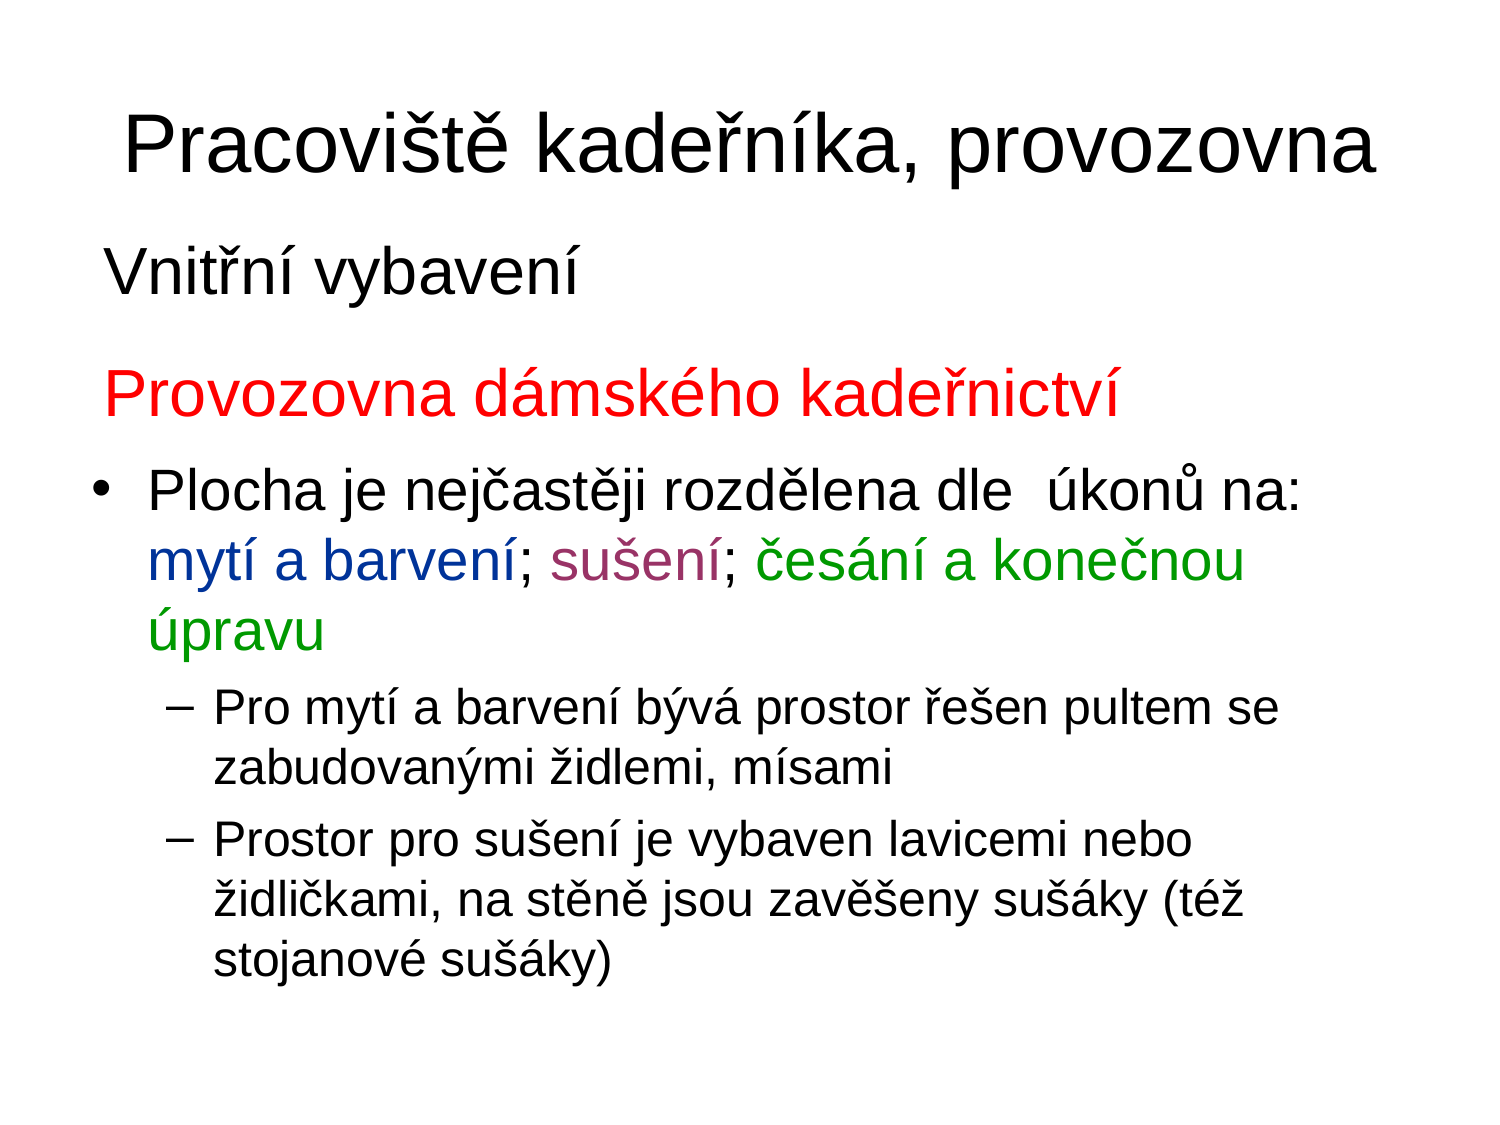

# Pracoviště kadeřníka, provozovna
Vnitřní vybavení
Provozovna dámského kadeřnictví
Plocha je nejčastěji rozdělena dle úkonů na: mytí a barvení; sušení; česání a konečnou úpravu
Pro mytí a barvení bývá prostor řešen pultem se zabudovanými židlemi, mísami
Prostor pro sušení je vybaven lavicemi nebo židličkami, na stěně jsou zavěšeny sušáky (též stojanové sušáky)